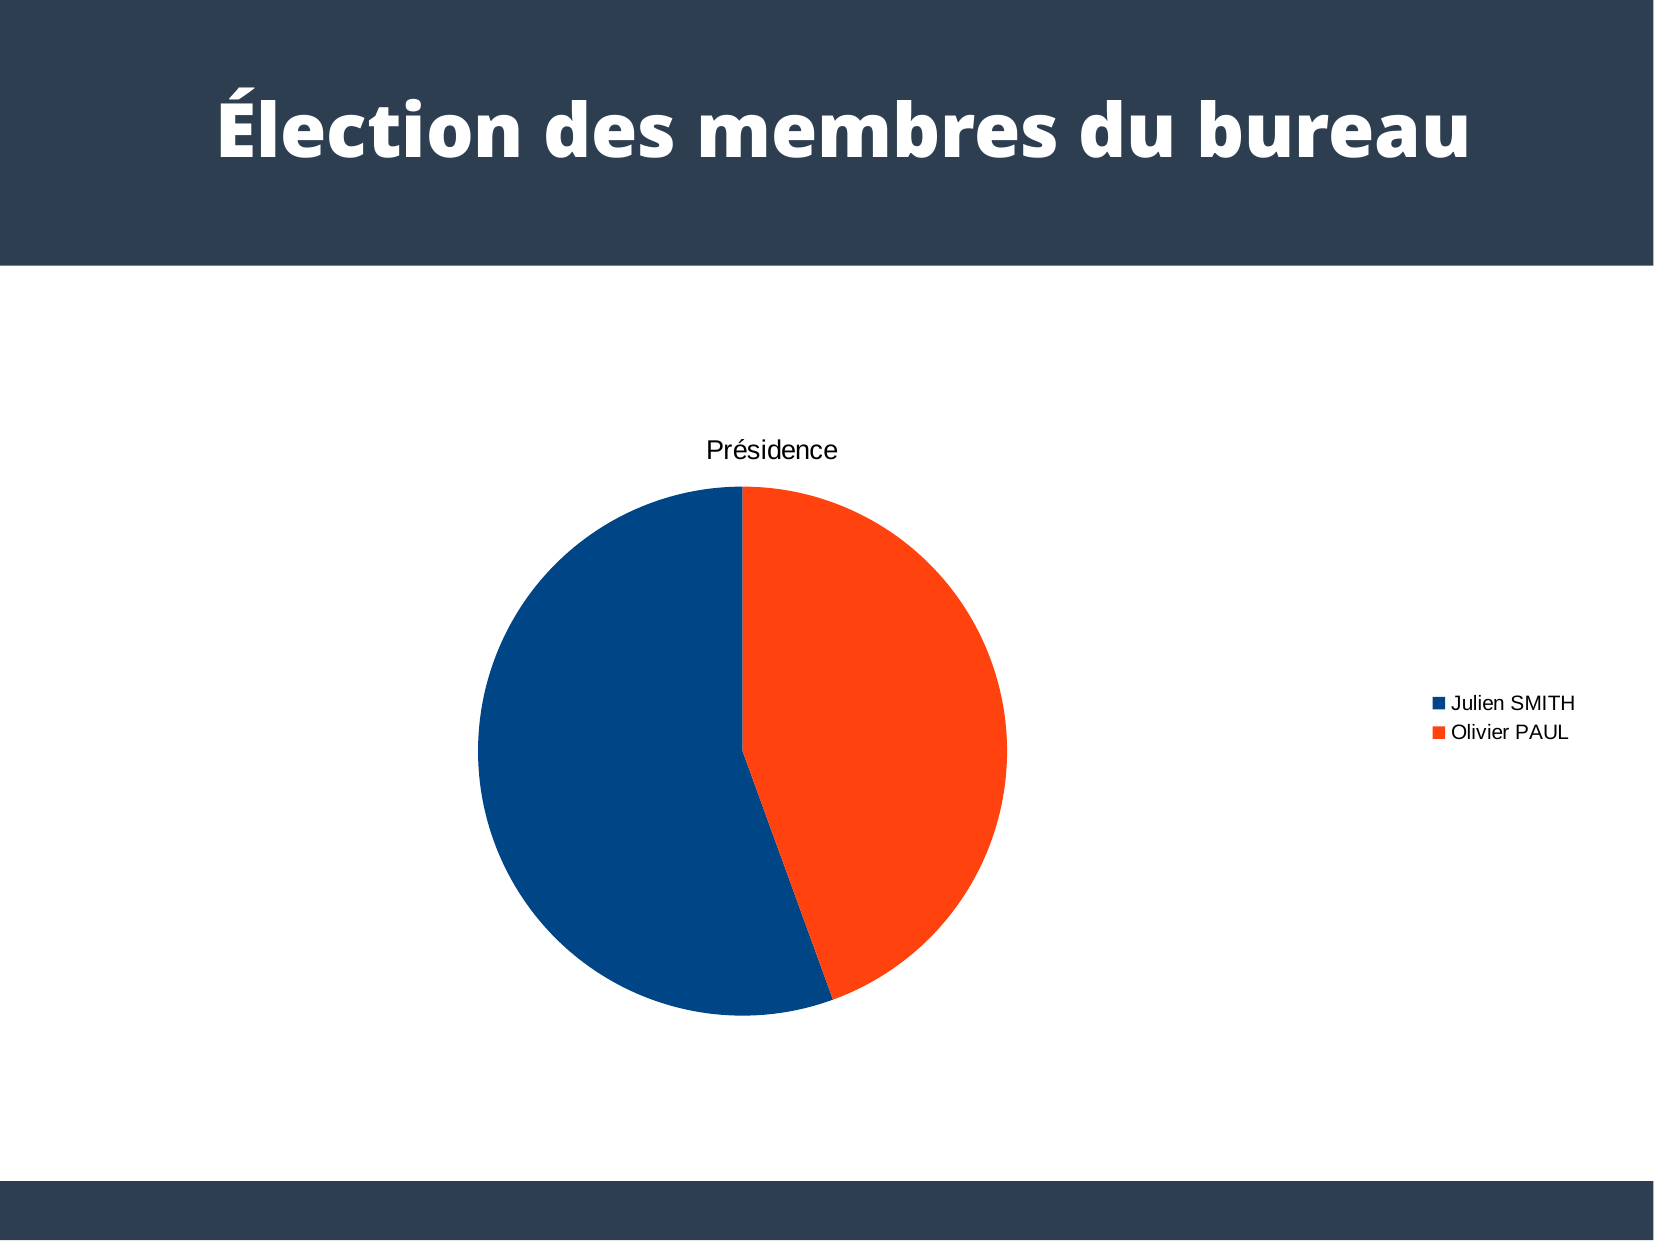

# Élection des membres du bureau
### Chart: Présidence
| Category | 2 colonne | 3 colonne |
|---|---|---|
| Julien SMITH | 5.0 | 5.0 |
| Olivier PAUL | 4.0 | 4.0 |